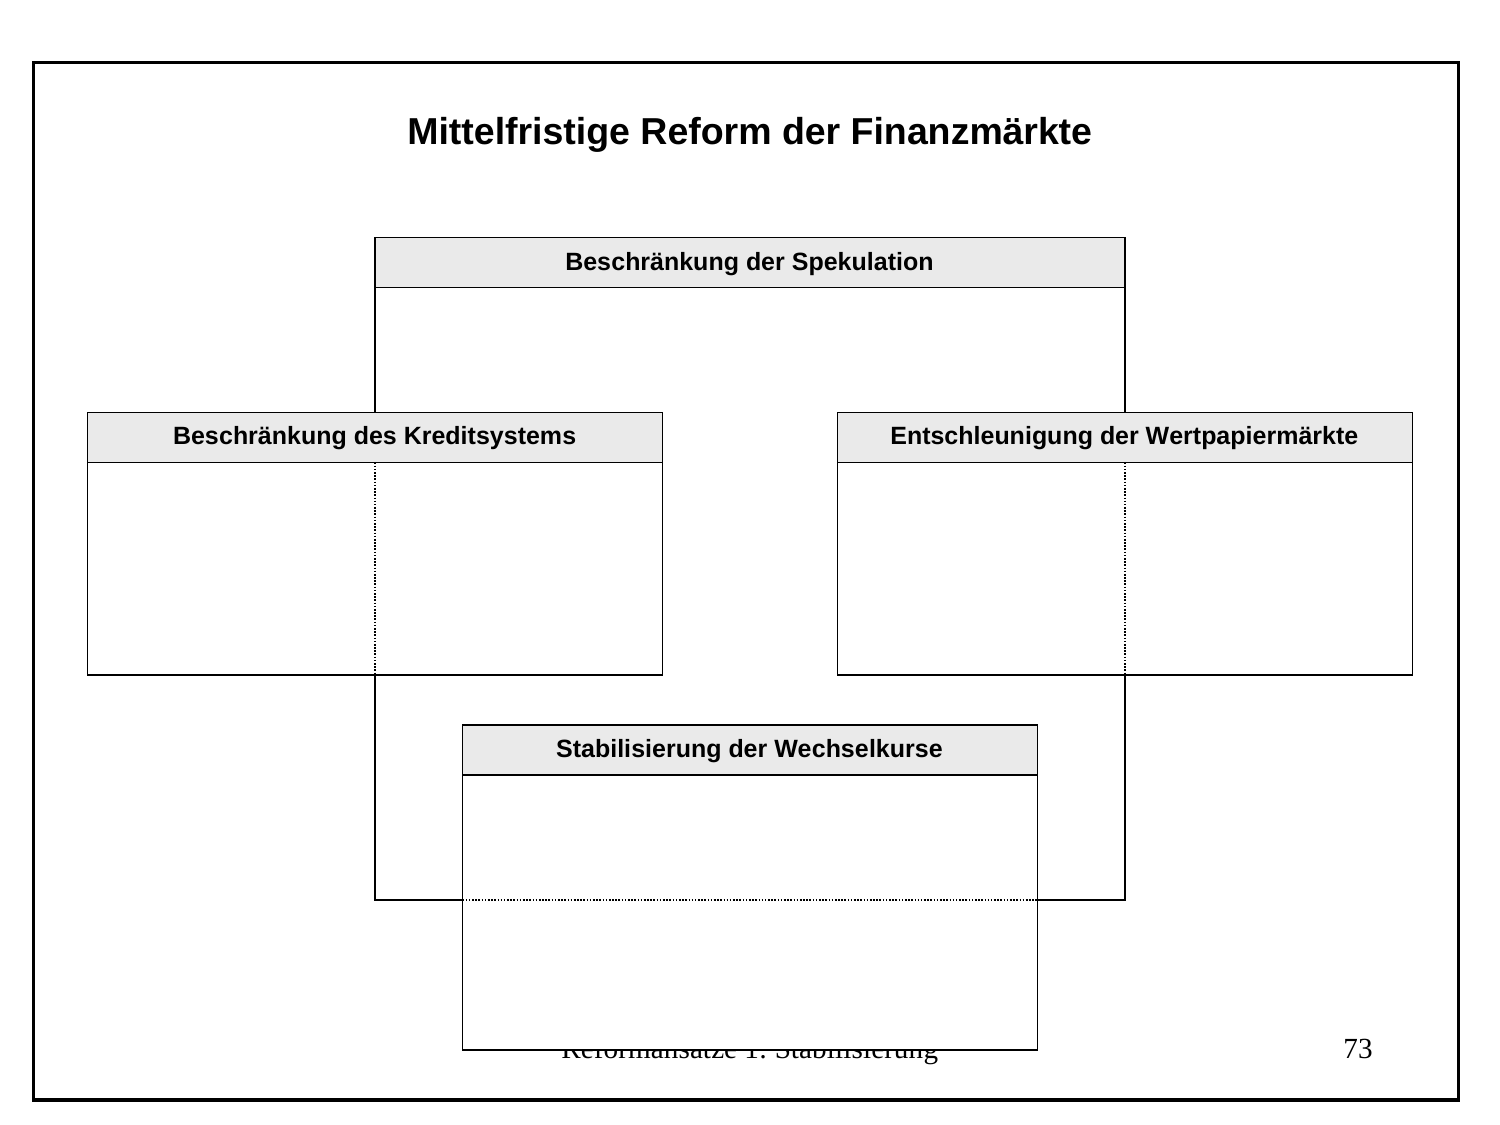

Mittelfristige Reform der Finanzmärkte
Beschränkung der Spekulation
Beschränkung des Kreditsystems
Entschleunigung der Wertpapiermärkte
Stabilisierung der Wechselkurse
Reformansätze 1: Stabilisierung
73